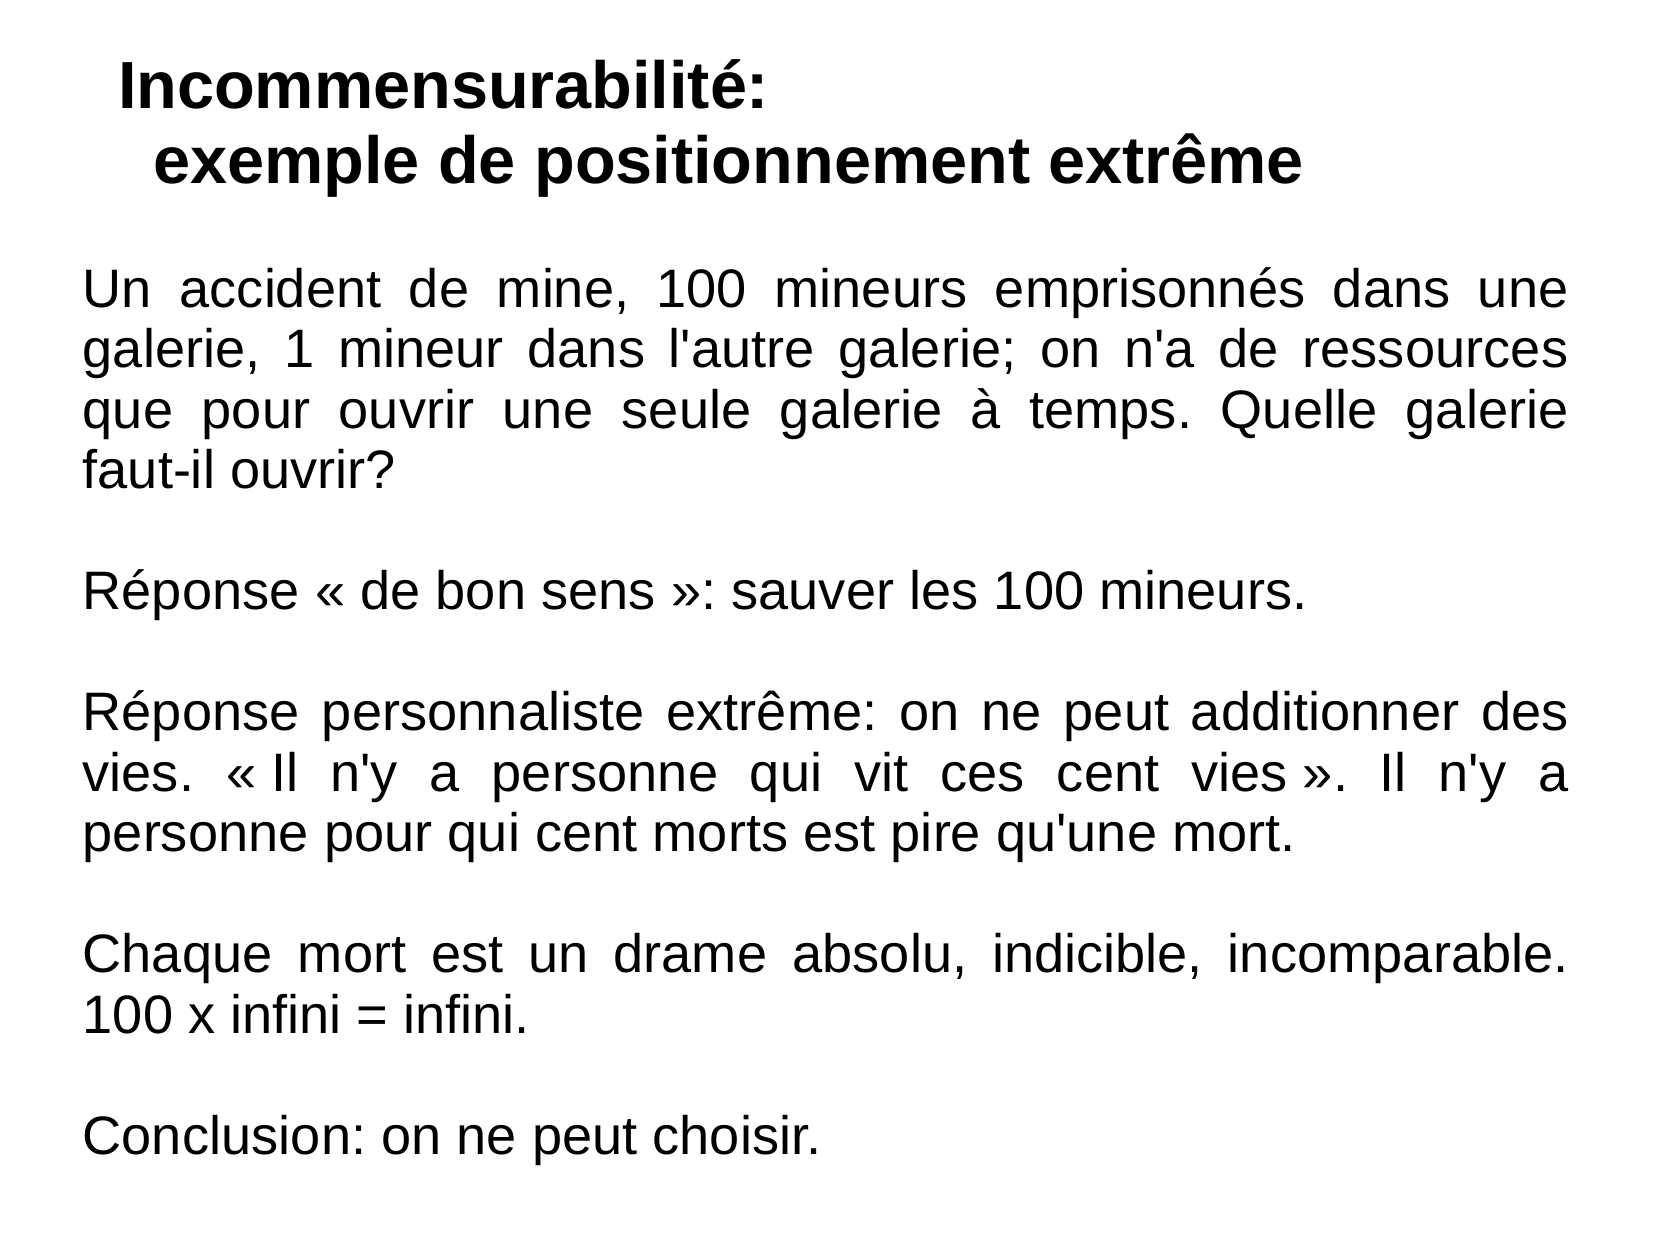

# Incommensurabilité: exemple de positionnement extrême
Un accident de mine, 100 mineurs emprisonnés dans une galerie, 1 mineur dans l'autre galerie; on n'a de ressources que pour ouvrir une seule galerie à temps. Quelle galerie faut-il ouvrir?
Réponse « de bon sens »: sauver les 100 mineurs.
Réponse personnaliste extrême: on ne peut additionner des vies. « Il n'y a personne qui vit ces cent vies ». Il n'y a personne pour qui cent morts est pire qu'une mort.
Chaque mort est un drame absolu, indicible, incomparable. 100 x infini = infini.
Conclusion: on ne peut choisir.